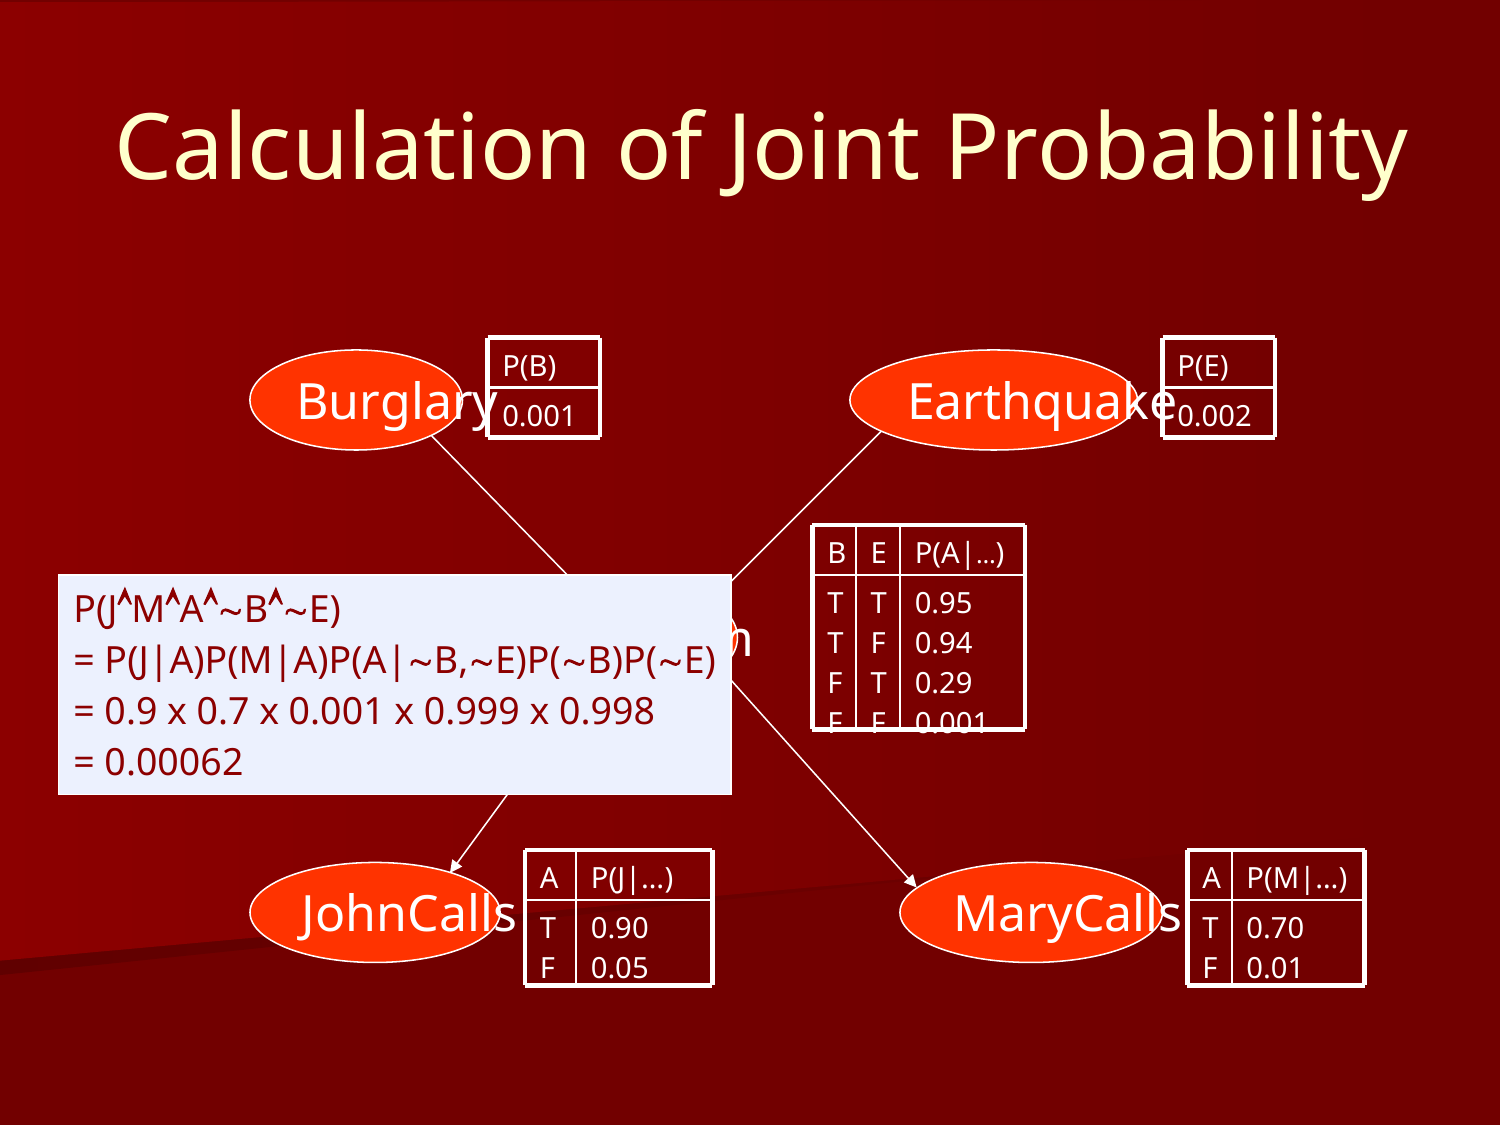

# Calculation of Joint Probability
P(B)
0.001
P(E)
0.002
Burglary
Earthquake
Alarm
JohnCalls
MaryCalls
B
E
P(A|…)
TTFF
TFTF
0.95
0.94
0.29
0.001
P(JMA~B~E)
= P(J|A)P(M|A)P(A|~B,~E)P(~B)P(~E)
= 0.9 x 0.7 x 0.001 x 0.999 x 0.998
= 0.00062
A
P(J|…)
TF
0.90
0.05
A
P(M|…)
TF
0.70
0.01